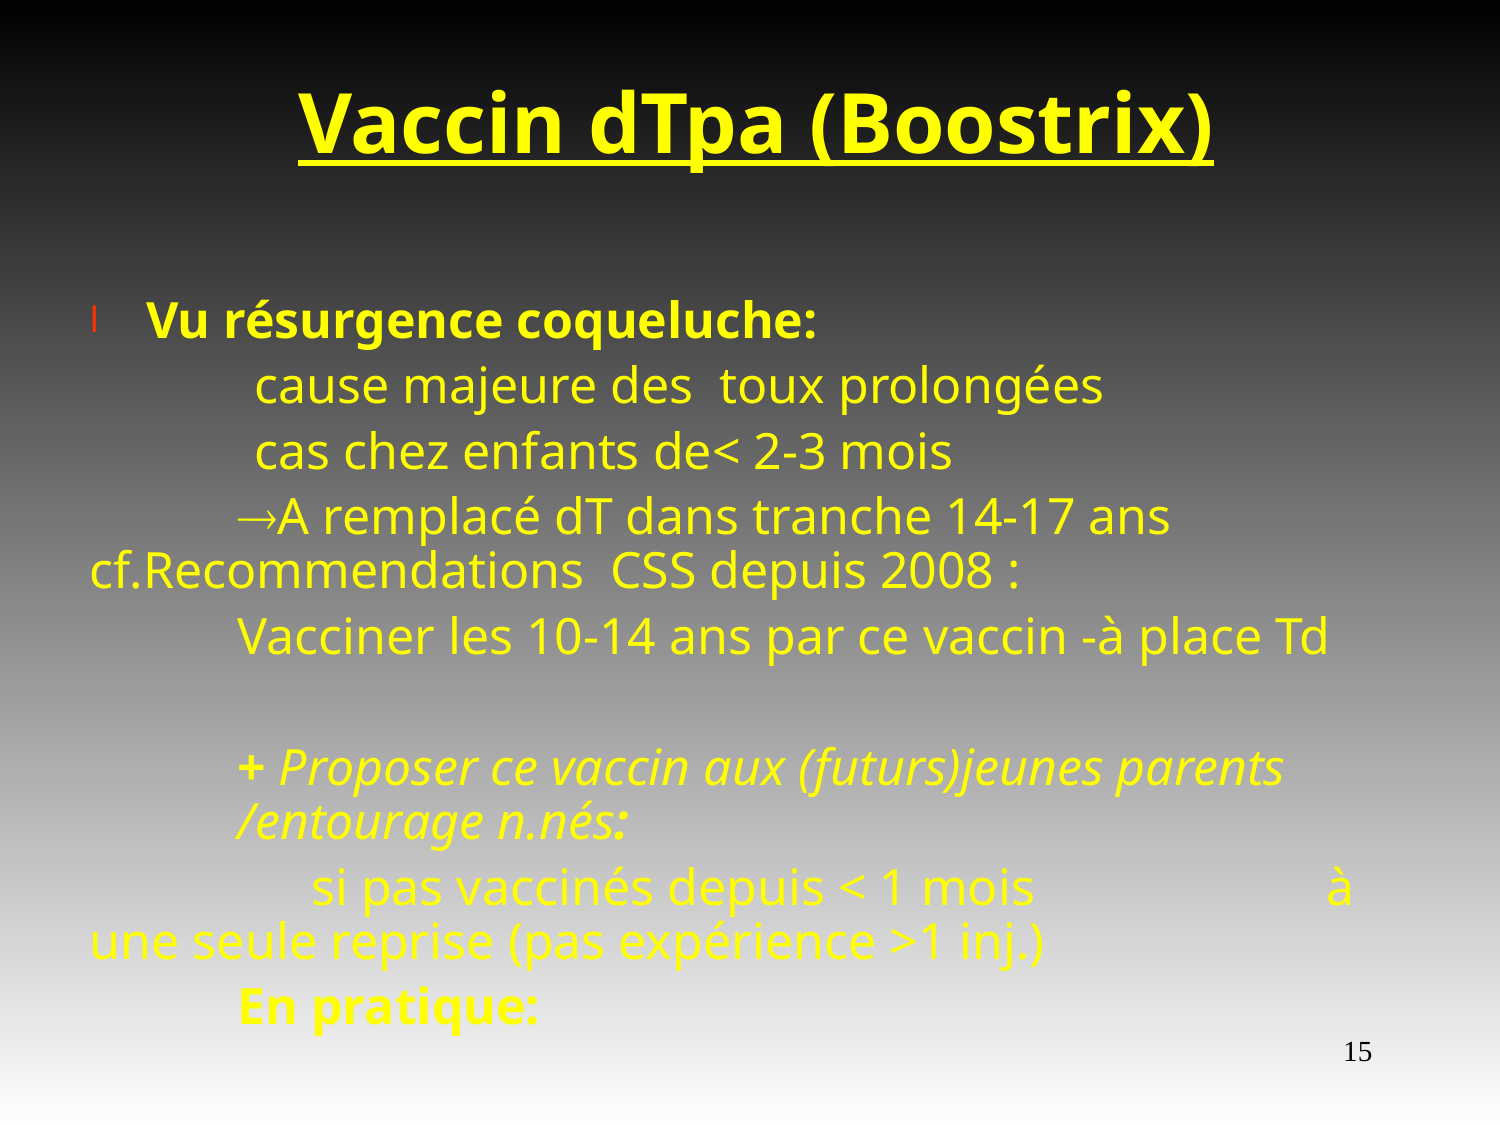

# Vaccin dTpa (Boostrix)
Vu résurgence coqueluche:
	 cause majeure des toux prolongées
	 cas chez enfants de< 2-3 mois
		A remplacé dT dans tranche 14-17 ans cf.Recommendations CSS depuis 2008 :
		Vacciner les 10-14 ans par ce vaccin -à place Td
		+ Proposer ce vaccin aux (futurs)jeunes parents 				/entourage n.nés:
			si pas vaccinés depuis < 1 mois			 à une seule reprise (pas expérience >1 inj.)
		En pratique: